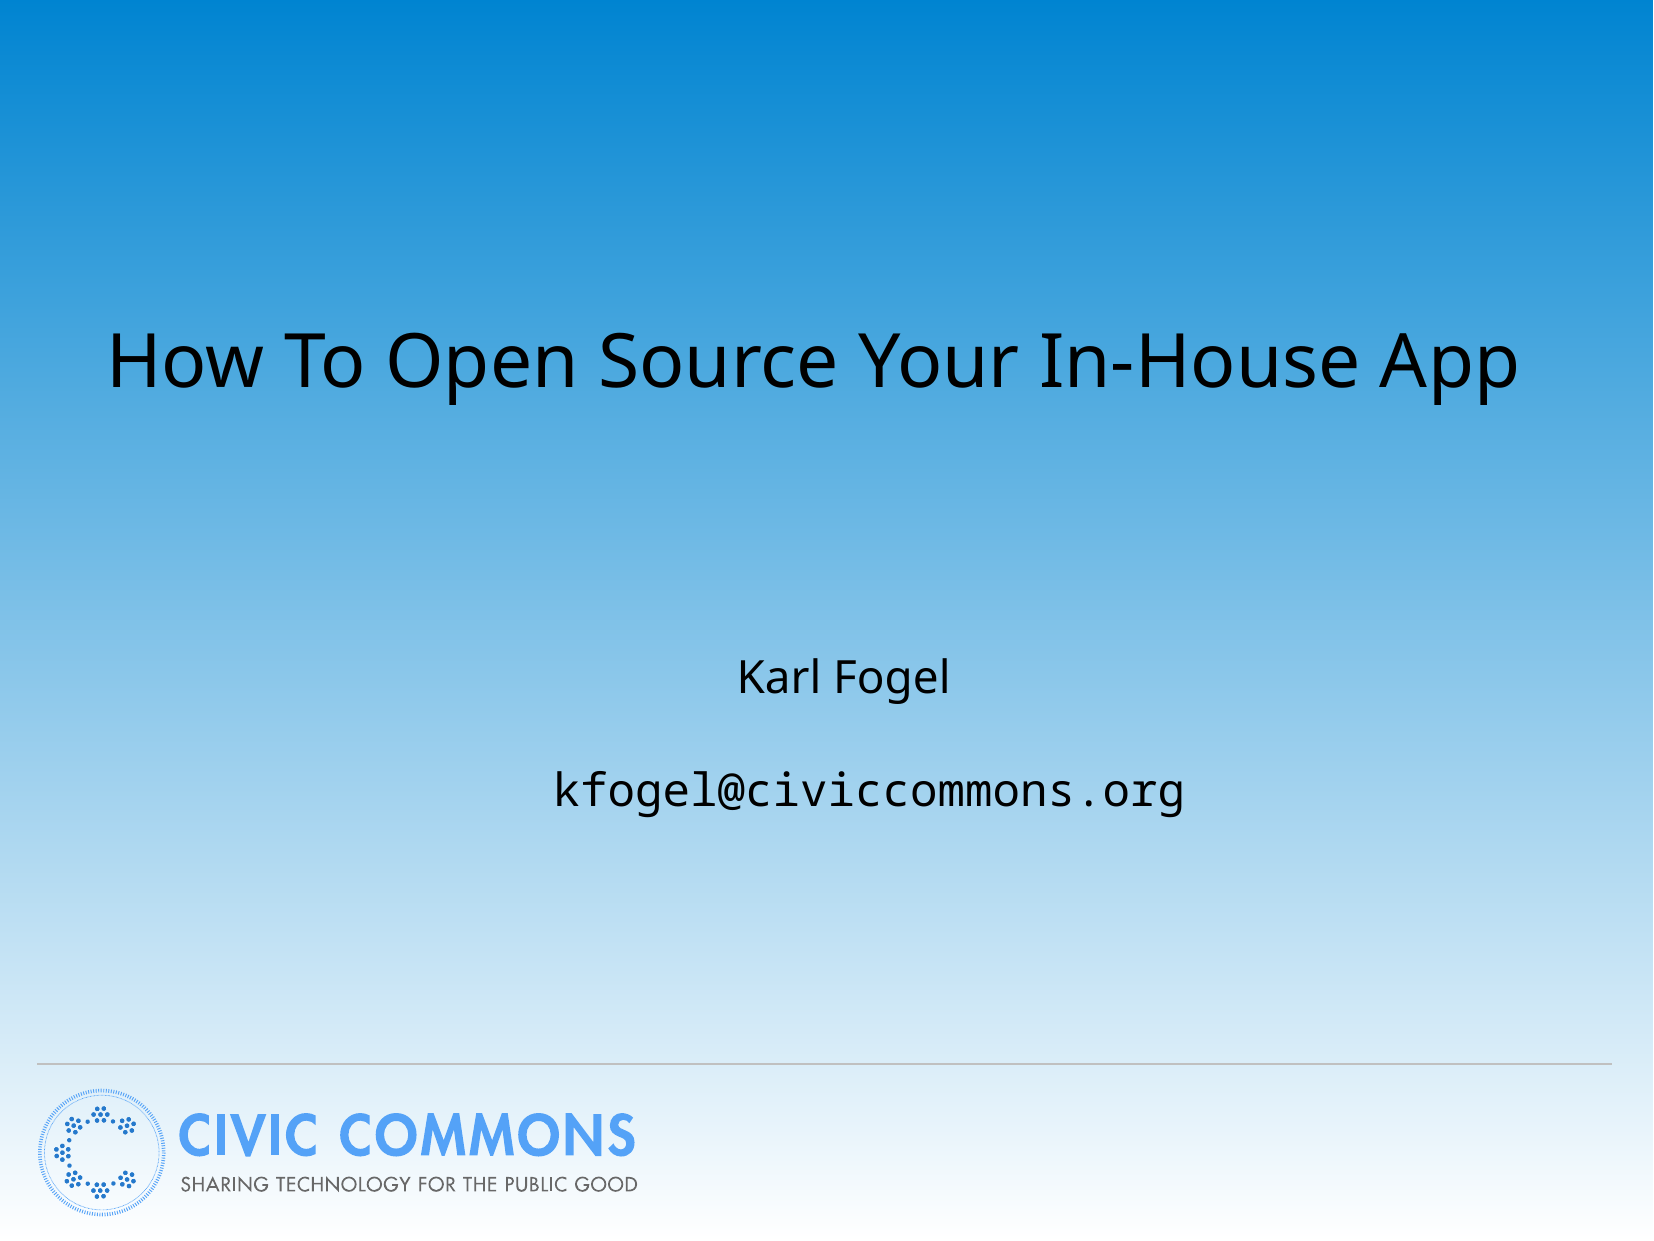

How To Open Source Your In-House App
Karl Fogel
kfogel@civiccommons.org